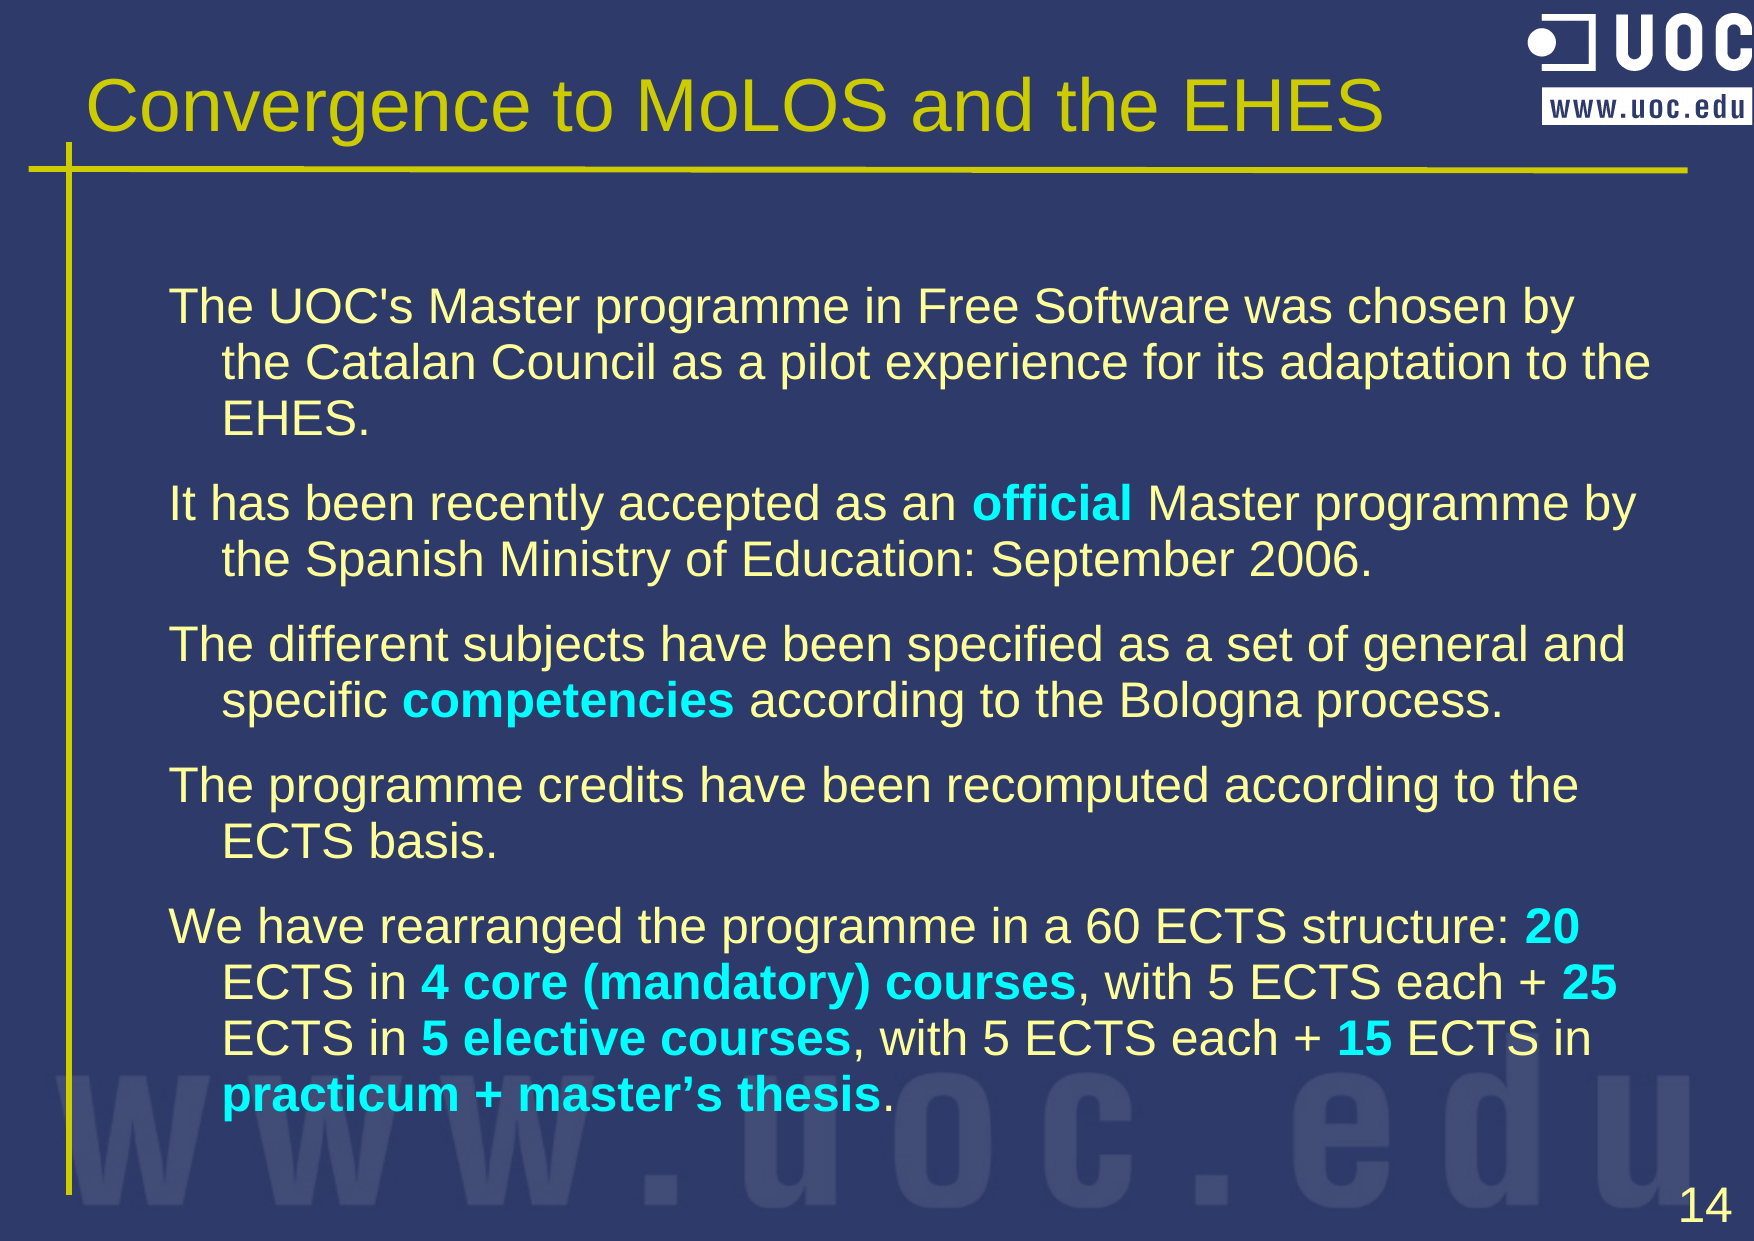

Convergence to MoLOS and the EHES
# The UOC's Master programme in Free Software was chosen by the Catalan Council as a pilot experience for its adaptation to the EHES.
It has been recently accepted as an official Master programme by the Spanish Ministry of Education: September 2006.
The different subjects have been specified as a set of general and specific competencies according to the Bologna process.
The programme credits have been recomputed according to the ECTS basis.
We have rearranged the programme in a 60 ECTS structure: 20 ECTS in 4 core (mandatory) courses, with 5 ECTS each + 25 ECTS in 5 elective courses, with 5 ECTS each + 15 ECTS in practicum + master’s thesis.